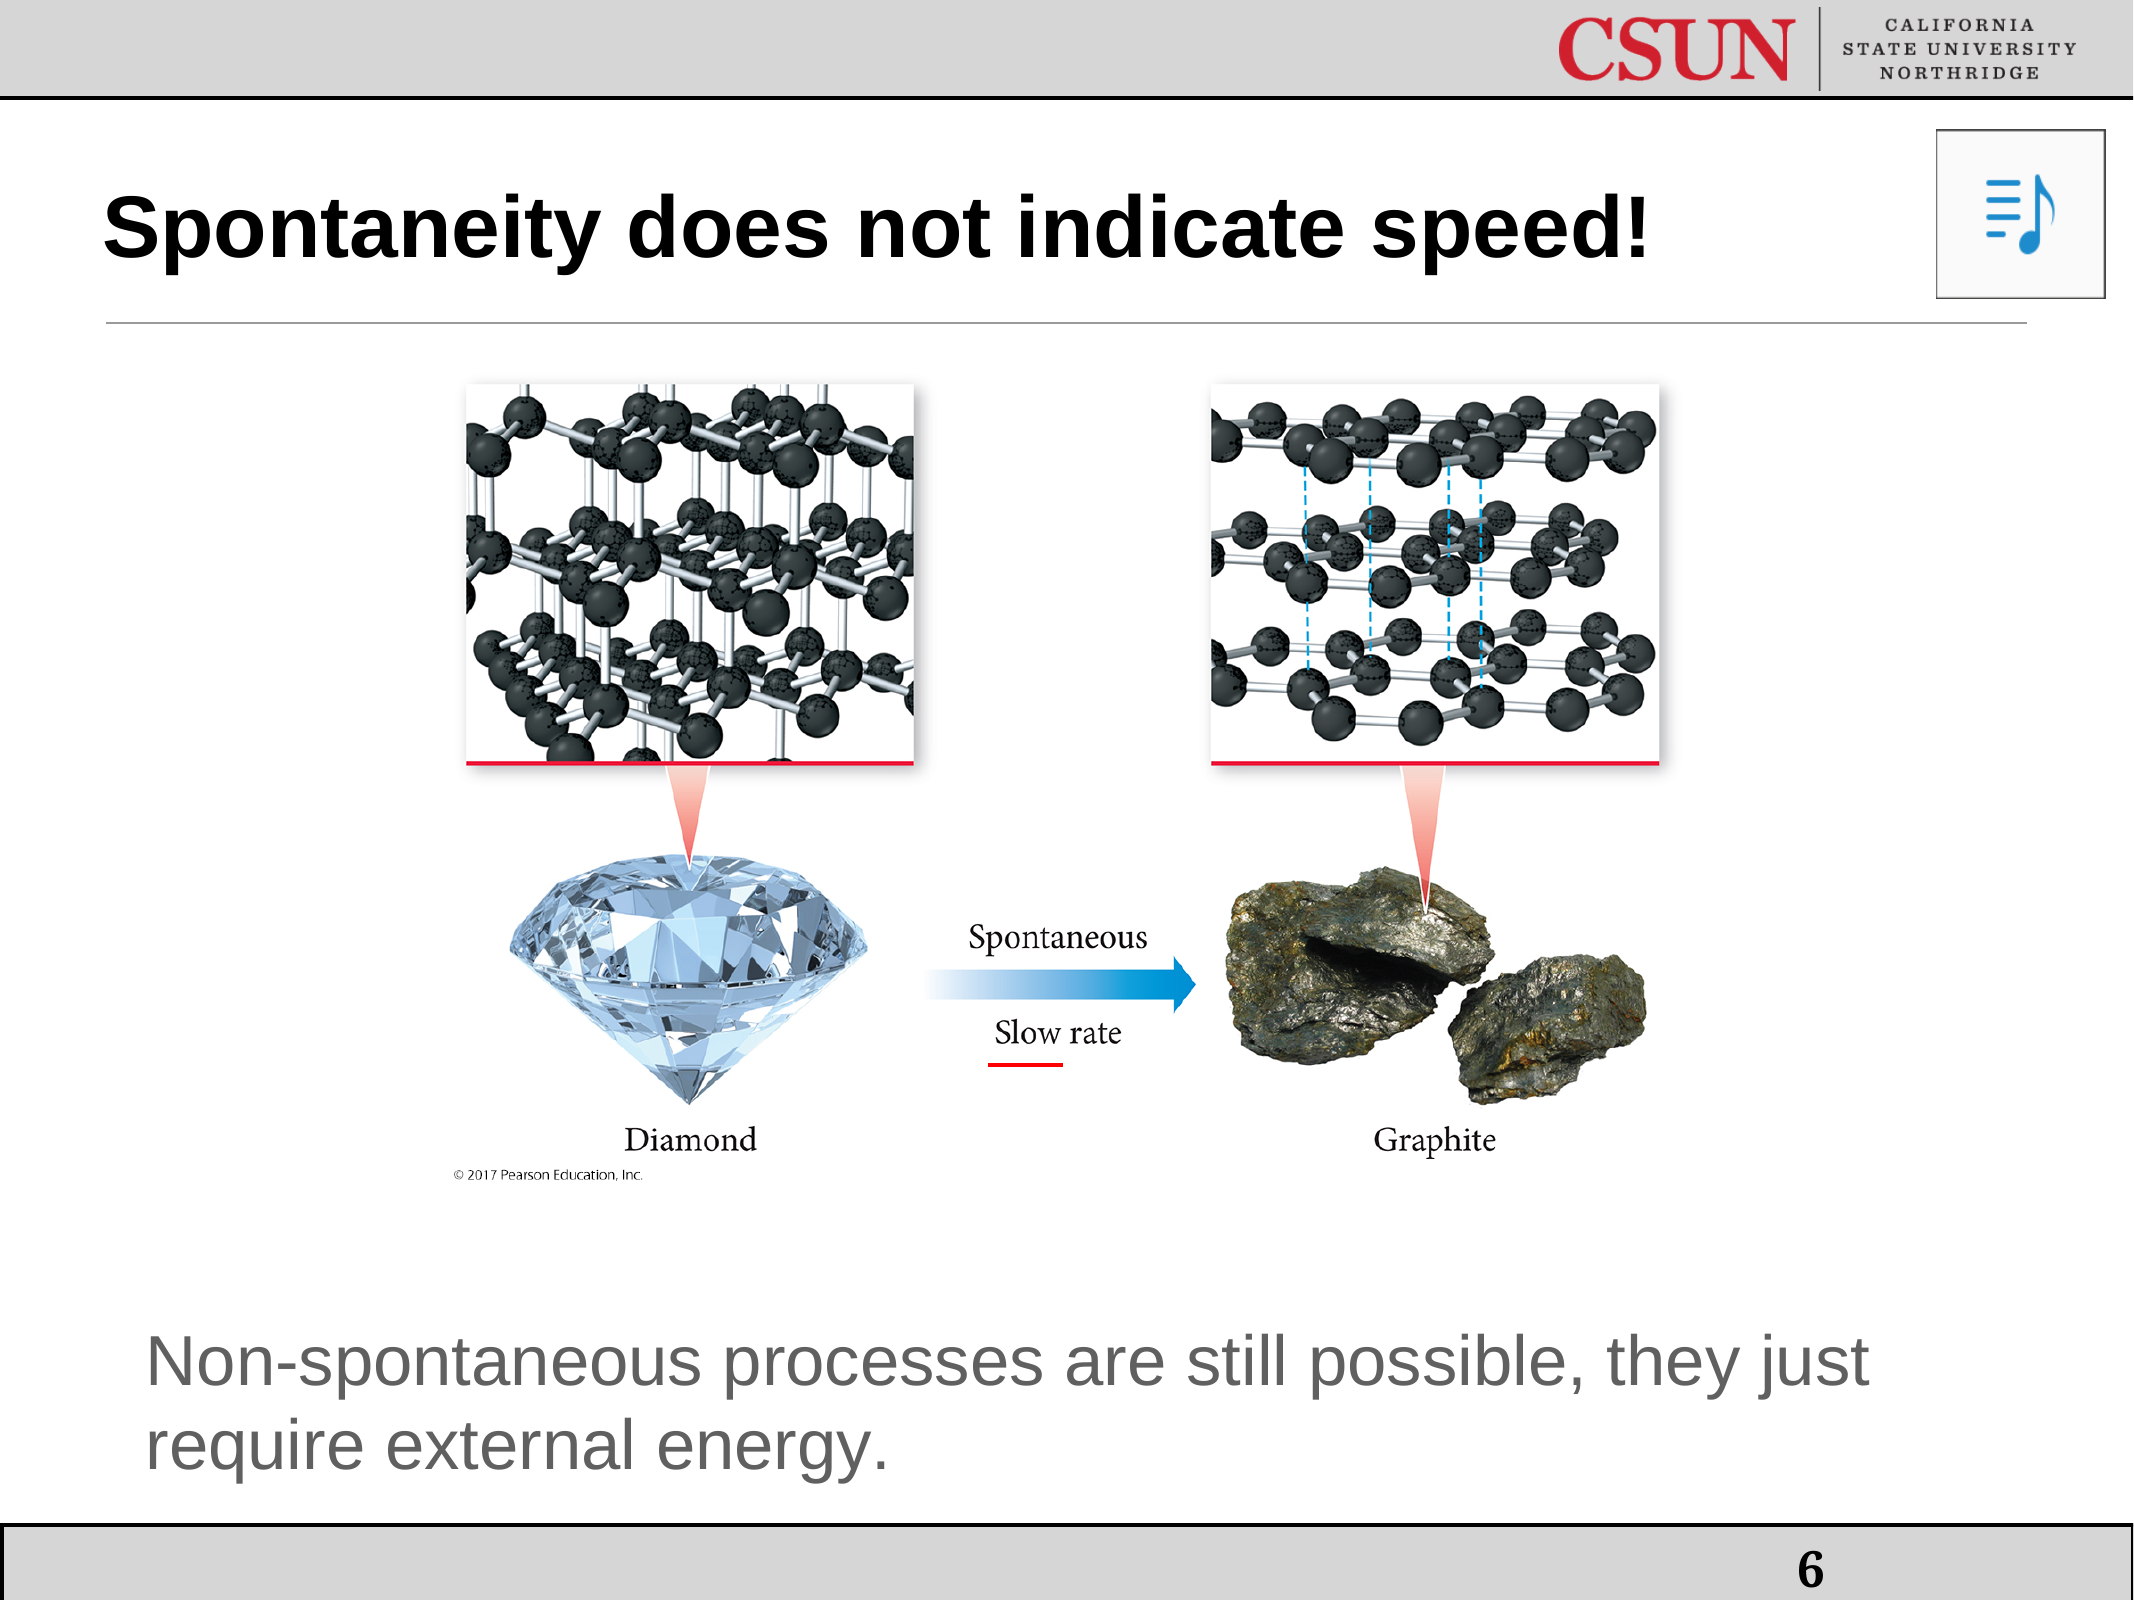

# Spontaneity does not indicate speed!
Non-spontaneous processes are still possible, they just require external energy.
6